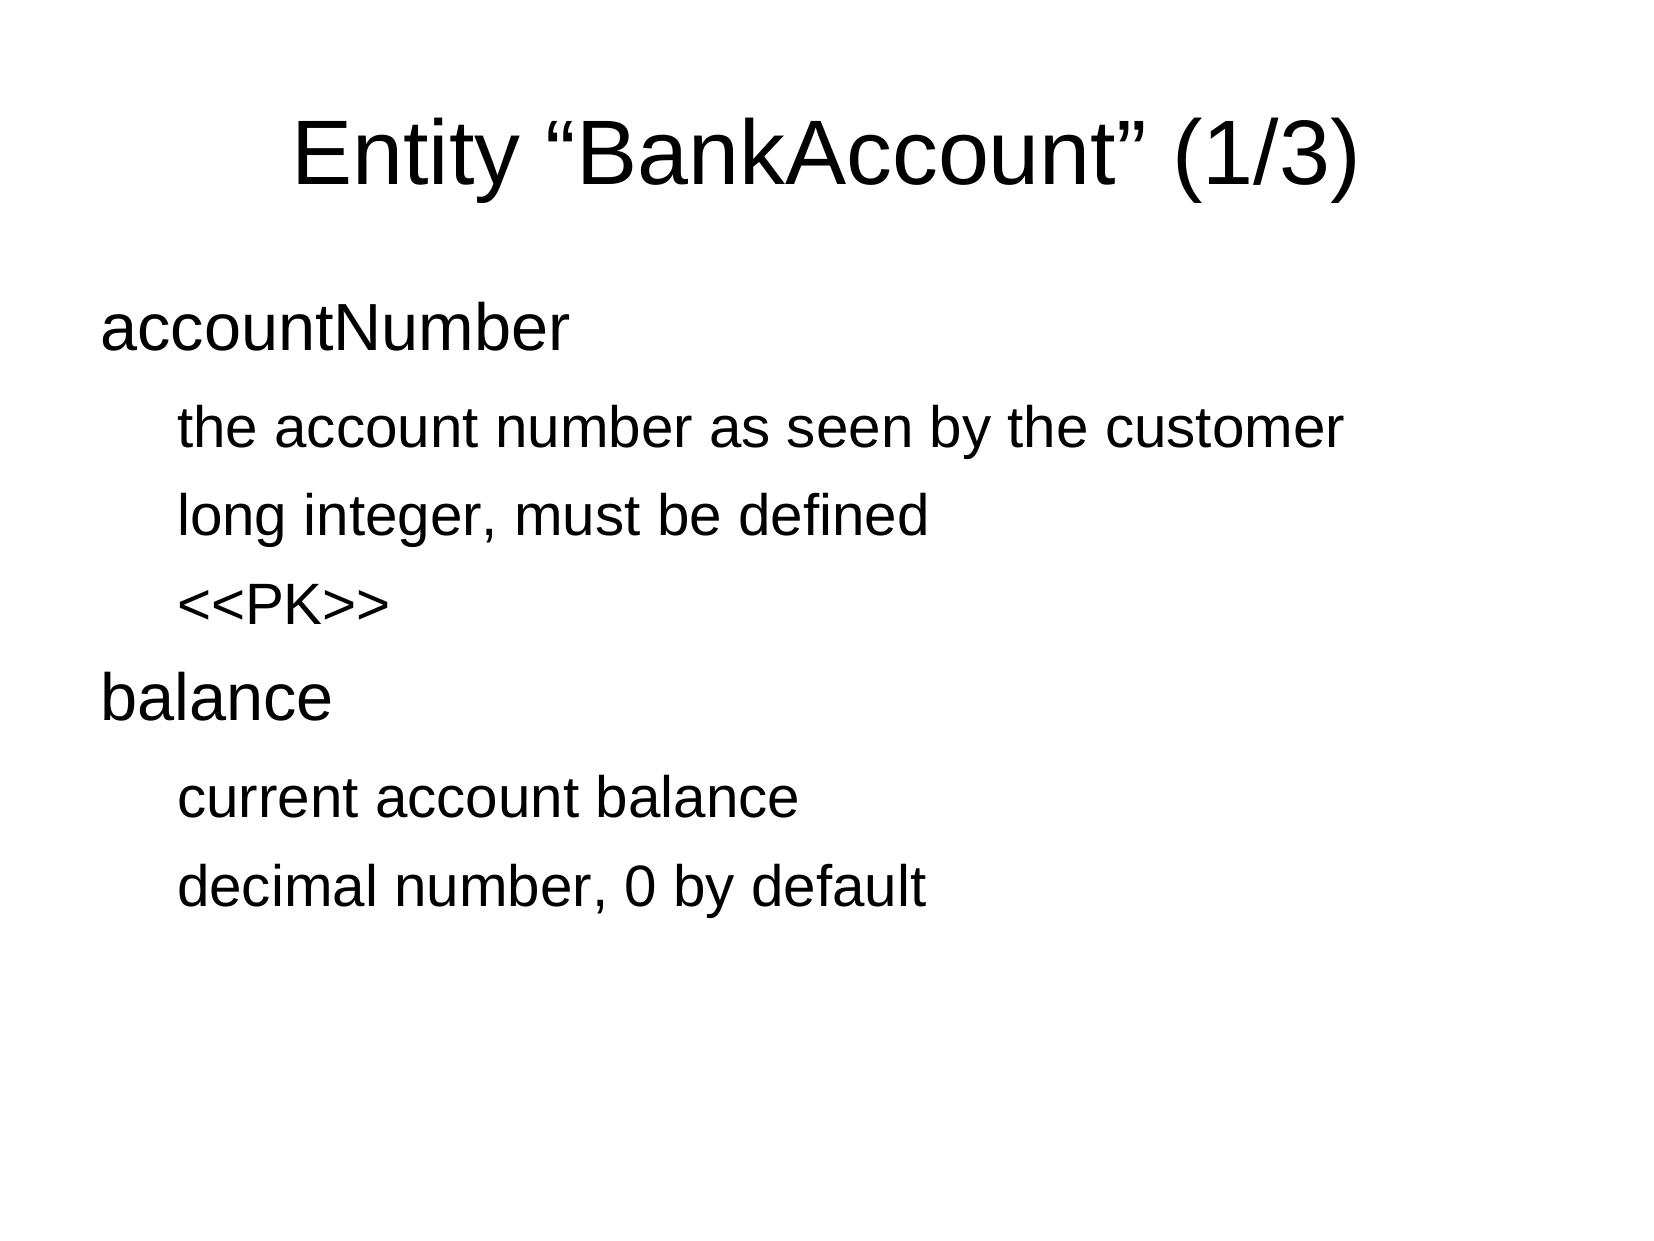

# Entity “BankAccount” (1/3)
accountNumber
the account number as seen by the customer
long integer, must be defined
<<PK>>
balance
current account balance
decimal number, 0 by default